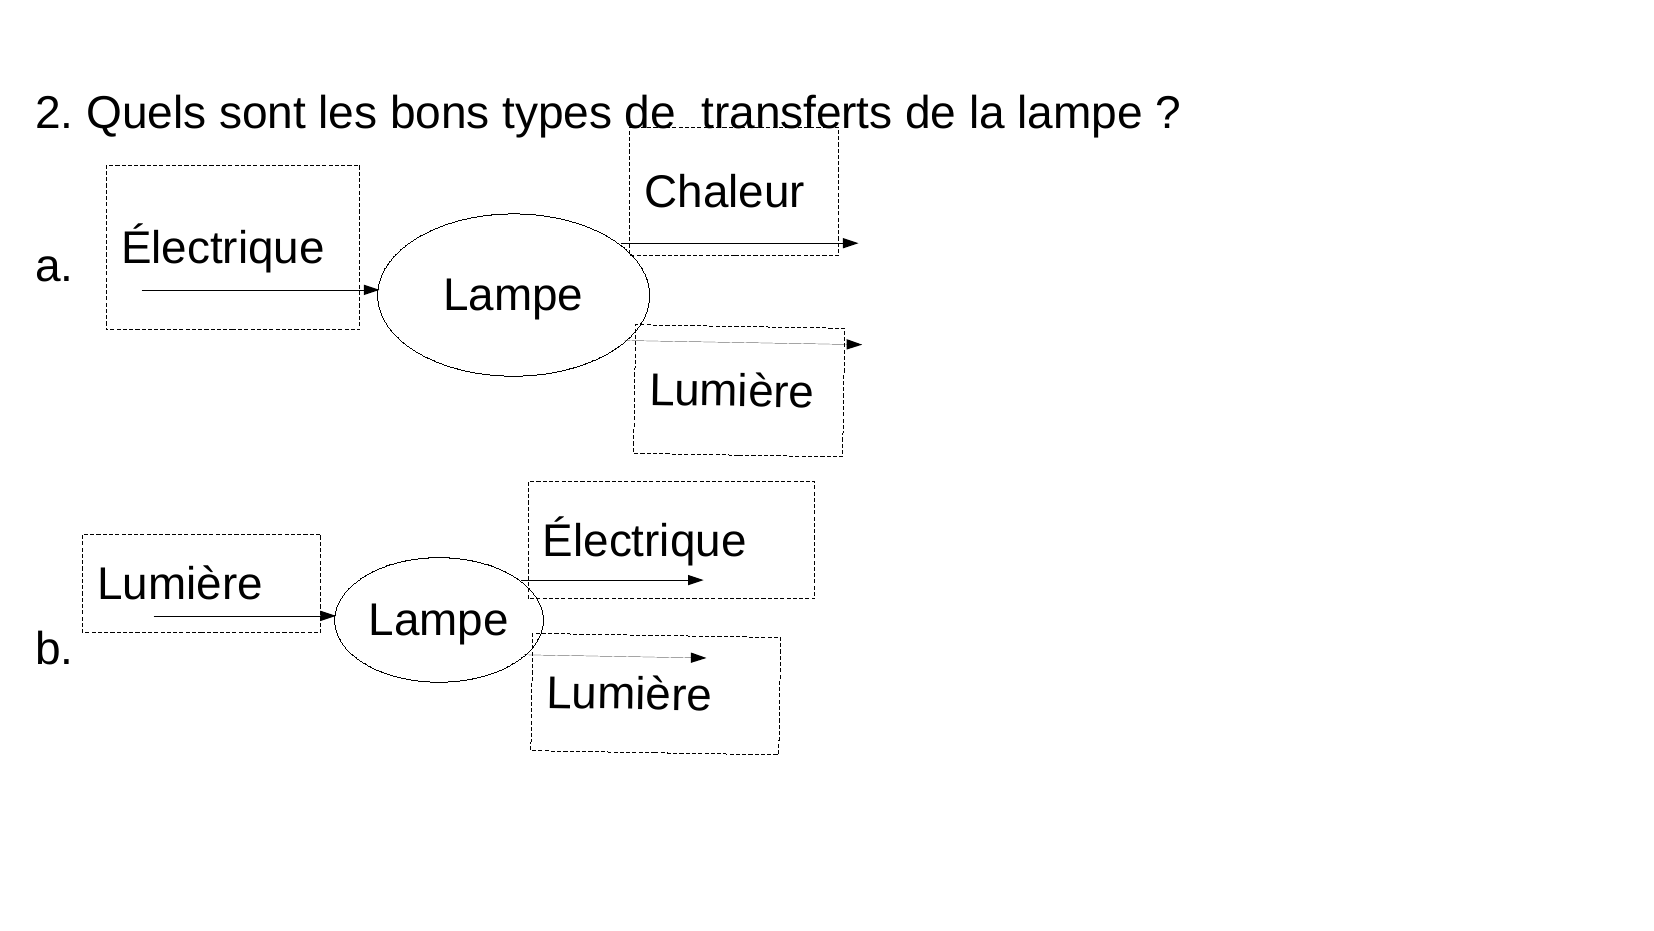

# 2. Quels sont les bons types de transferts de la lampe ?
a.
b.
Chaleur
Électrique
Lampe
Lumière
Électrique
Lumière
Lampe
Lumière